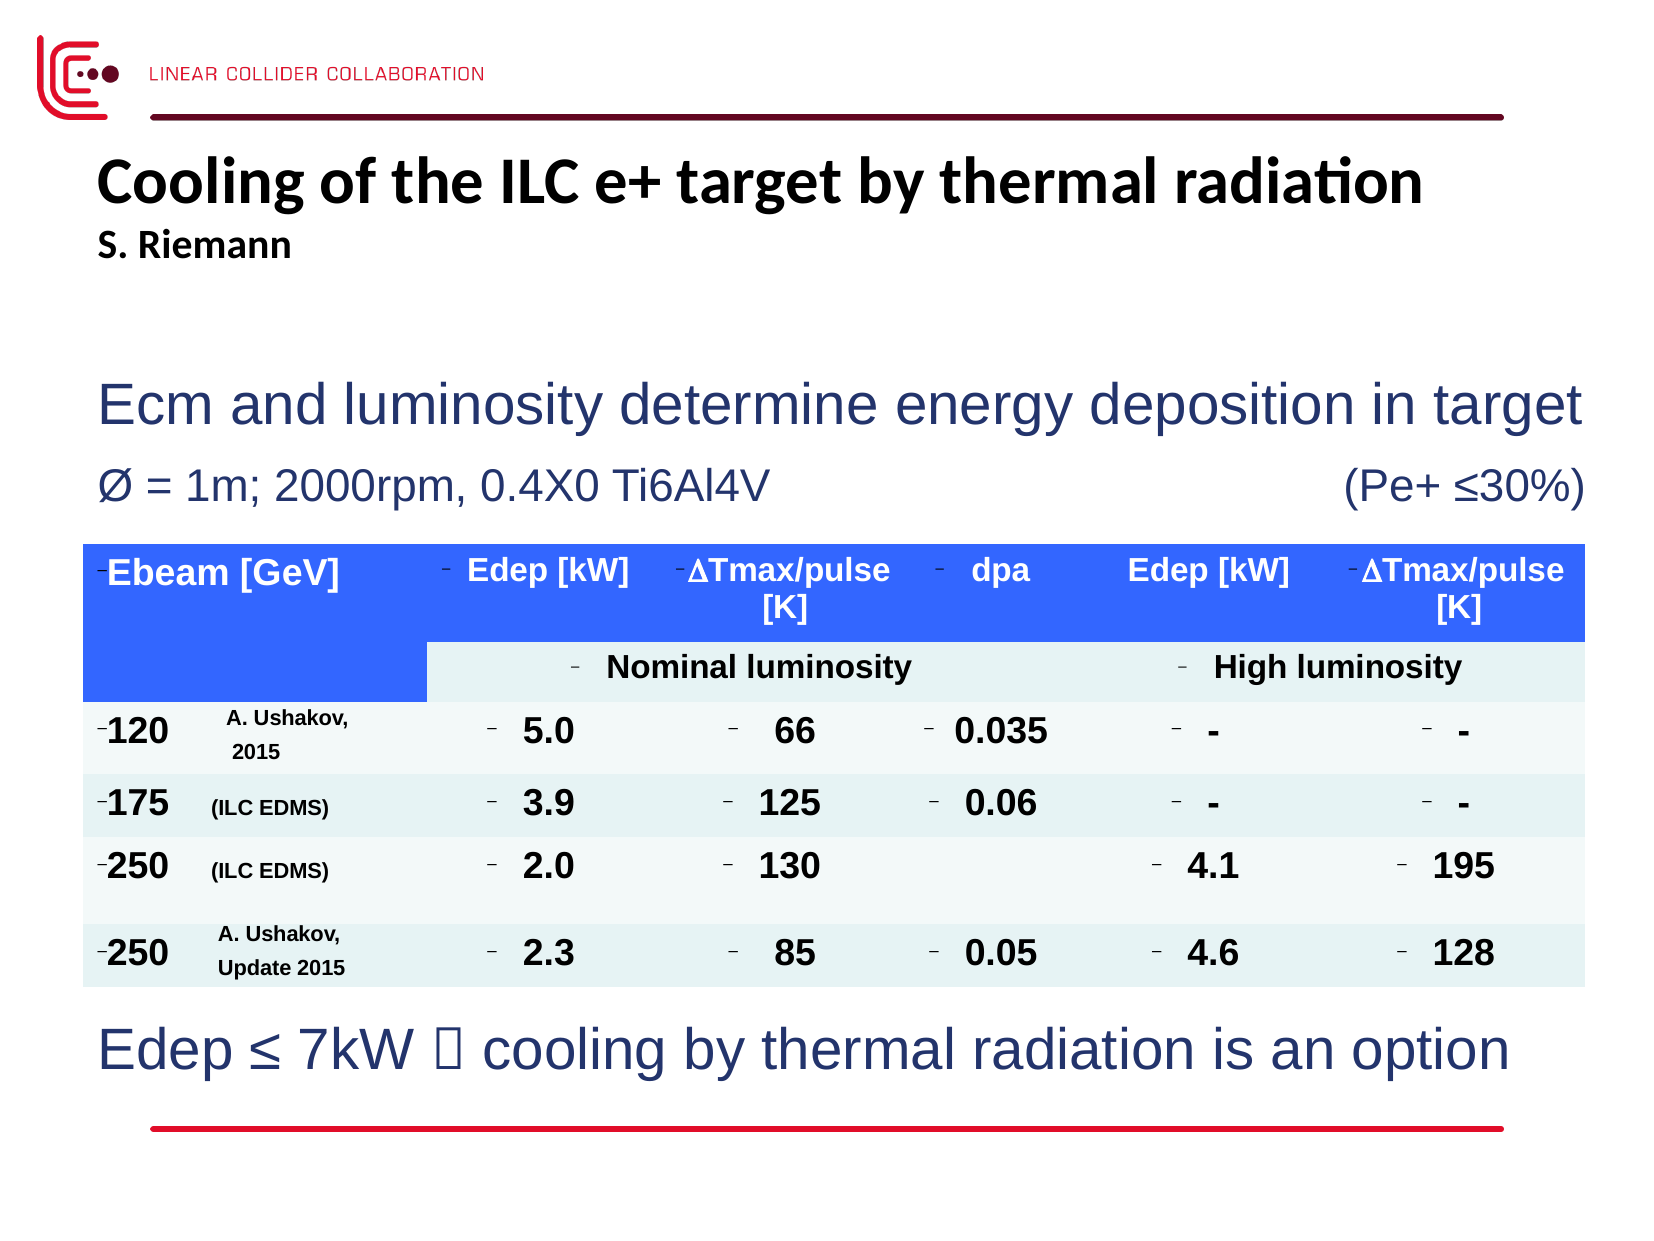

# Cooling of the ILC e+ target by thermal radiation S. Riemann
Ecm and luminosity determine energy deposition in target
Ø = 1m; 2000rpm, 0.4X0 Ti6Al4V (Pe+ ≤30%)
Edep ≤ 7kW  cooling by thermal radiation is an option
| Ebeam [GeV] | Edep [kW] | DTmax/pulse [K] | dpa | Edep [kW] | DTmax/pulse [K] |
| --- | --- | --- | --- | --- | --- |
| | Nominal luminosity | | | High luminosity | |
| 120 | 5.0 | 66 | 0.035 | - | - |
| 175 (ILC EDMS) | 3.9 | 125 | 0.06 | - | - |
| 250 (ILC EDMS) | 2.0 | 130 | | 4.1 | 195 |
| 250 | 2.3 | 85 | 0.05 | 4.6 | 128 |
A. Ushakov,
 2015
A. Ushakov,
Update 2015